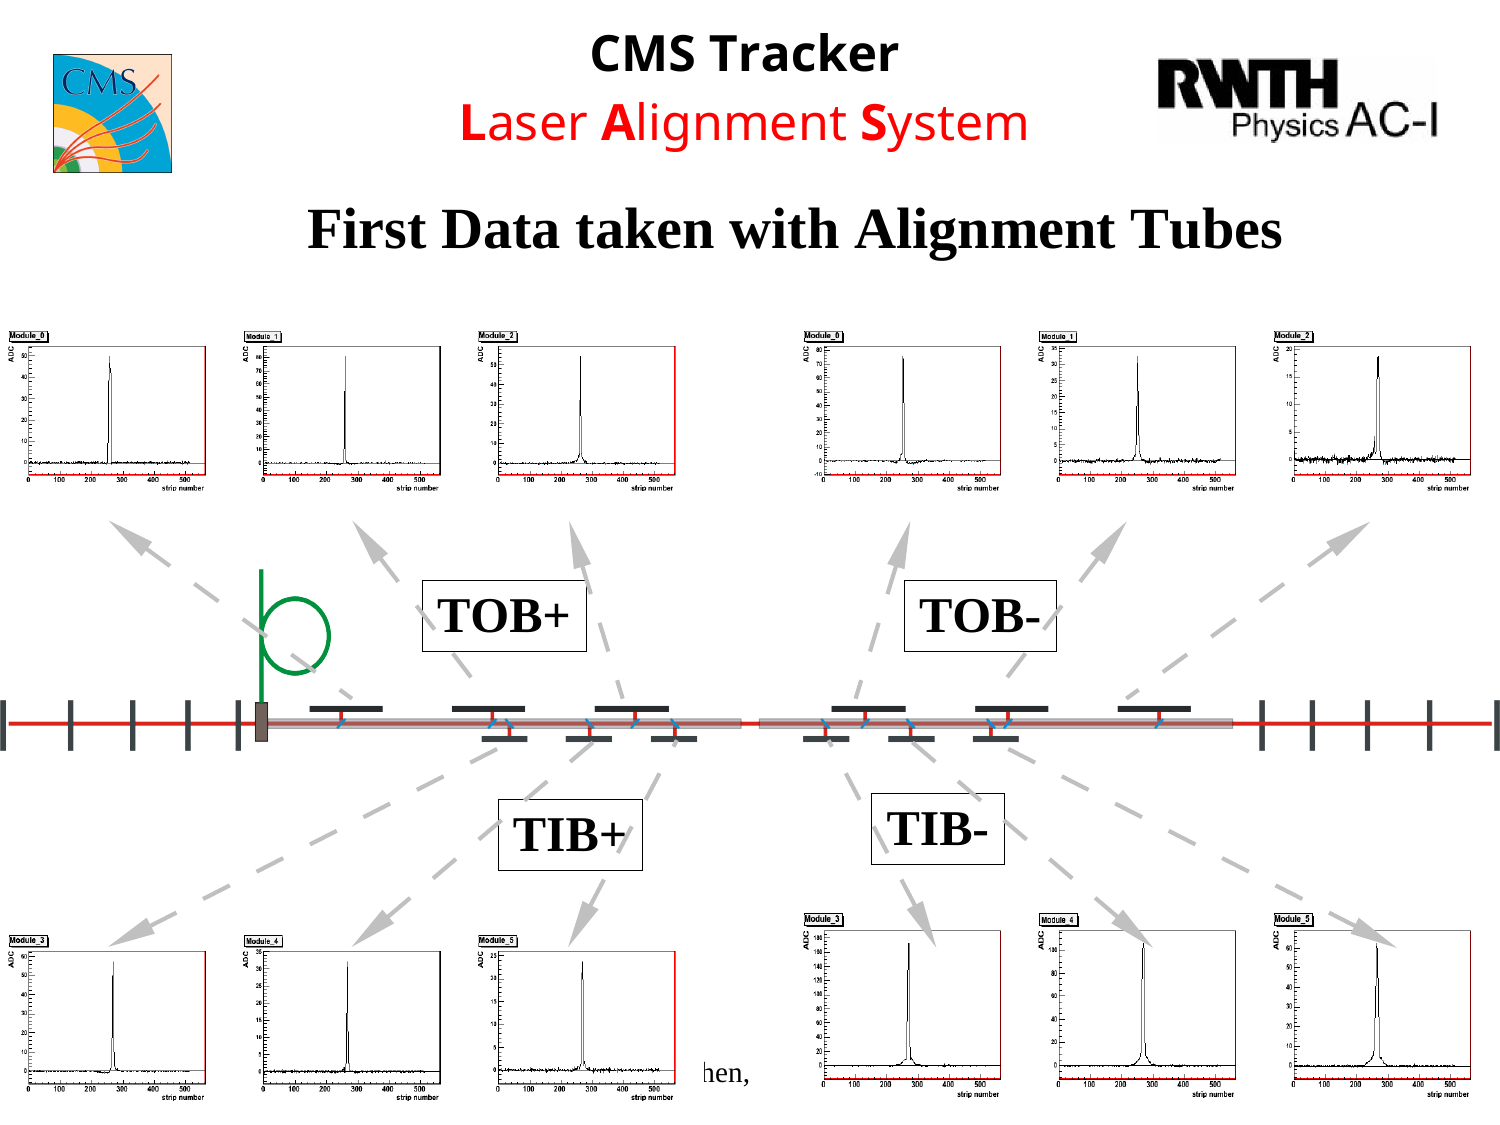

# CMS Tracker Laser Alignment System
First Data taken with Alignment Tubes
TOB+
TOB-
TIB-
TIB+